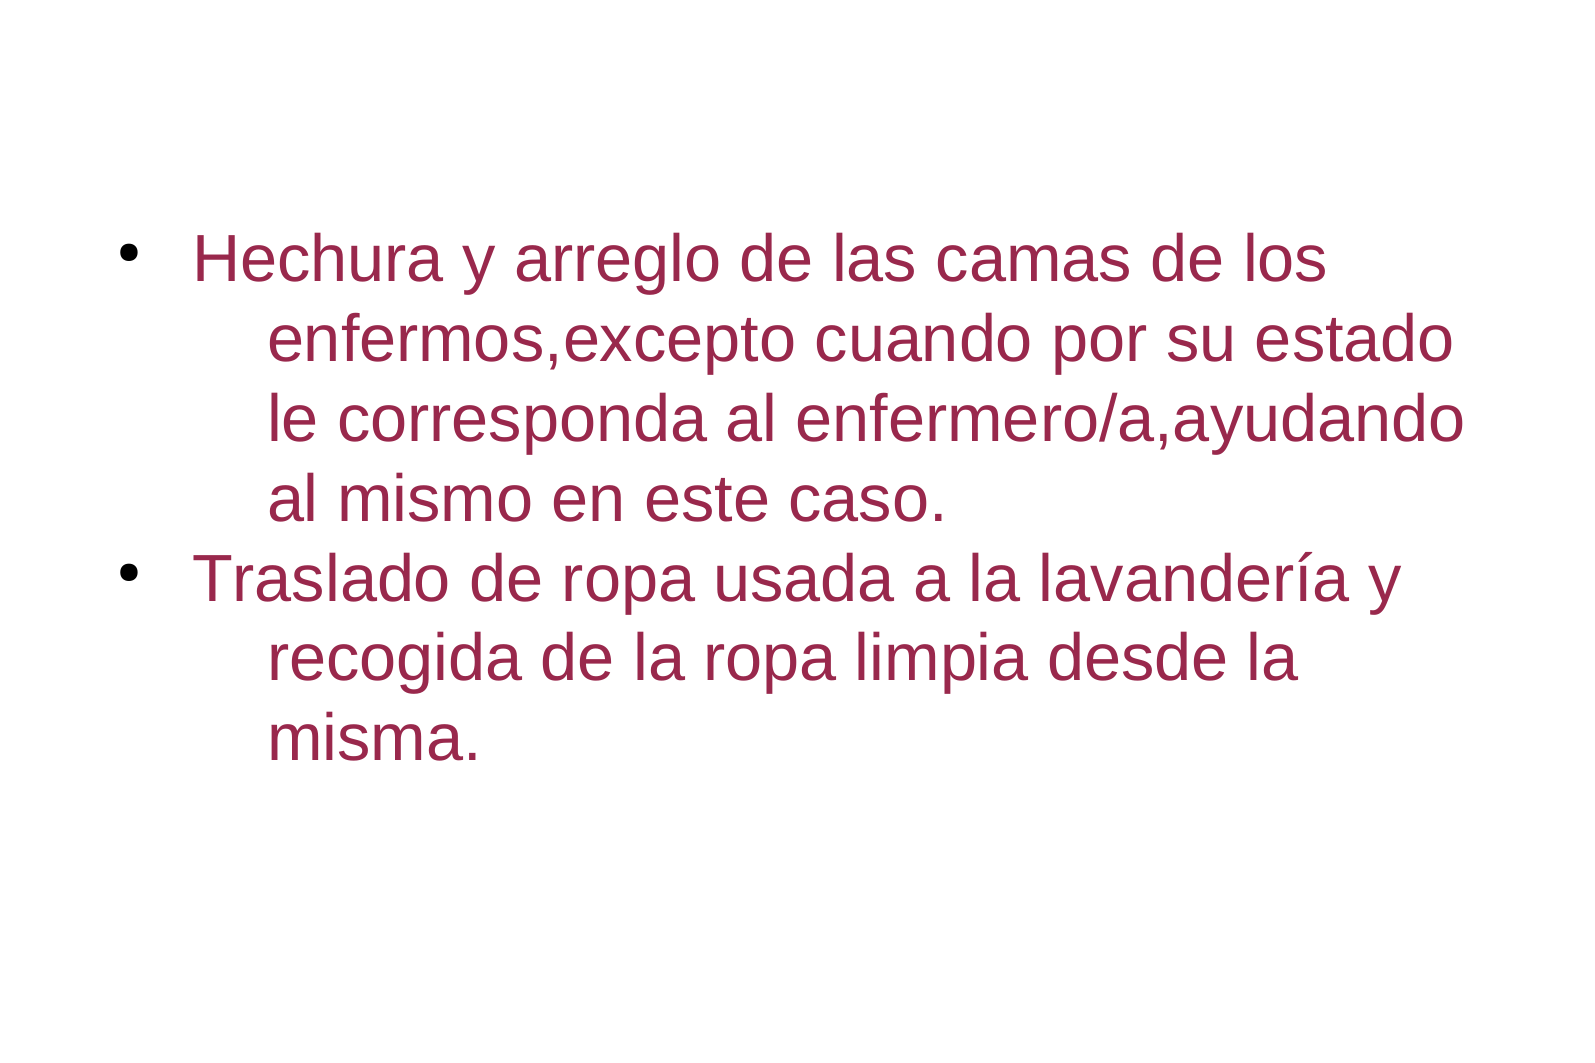

# Hechura y arreglo de las camas de los enfermos,excepto cuando por su estado le corresponda al enfermero/a,ayudando al mismo en este caso.
Traslado de ropa usada a la lavandería y recogida de la ropa limpia desde la misma.